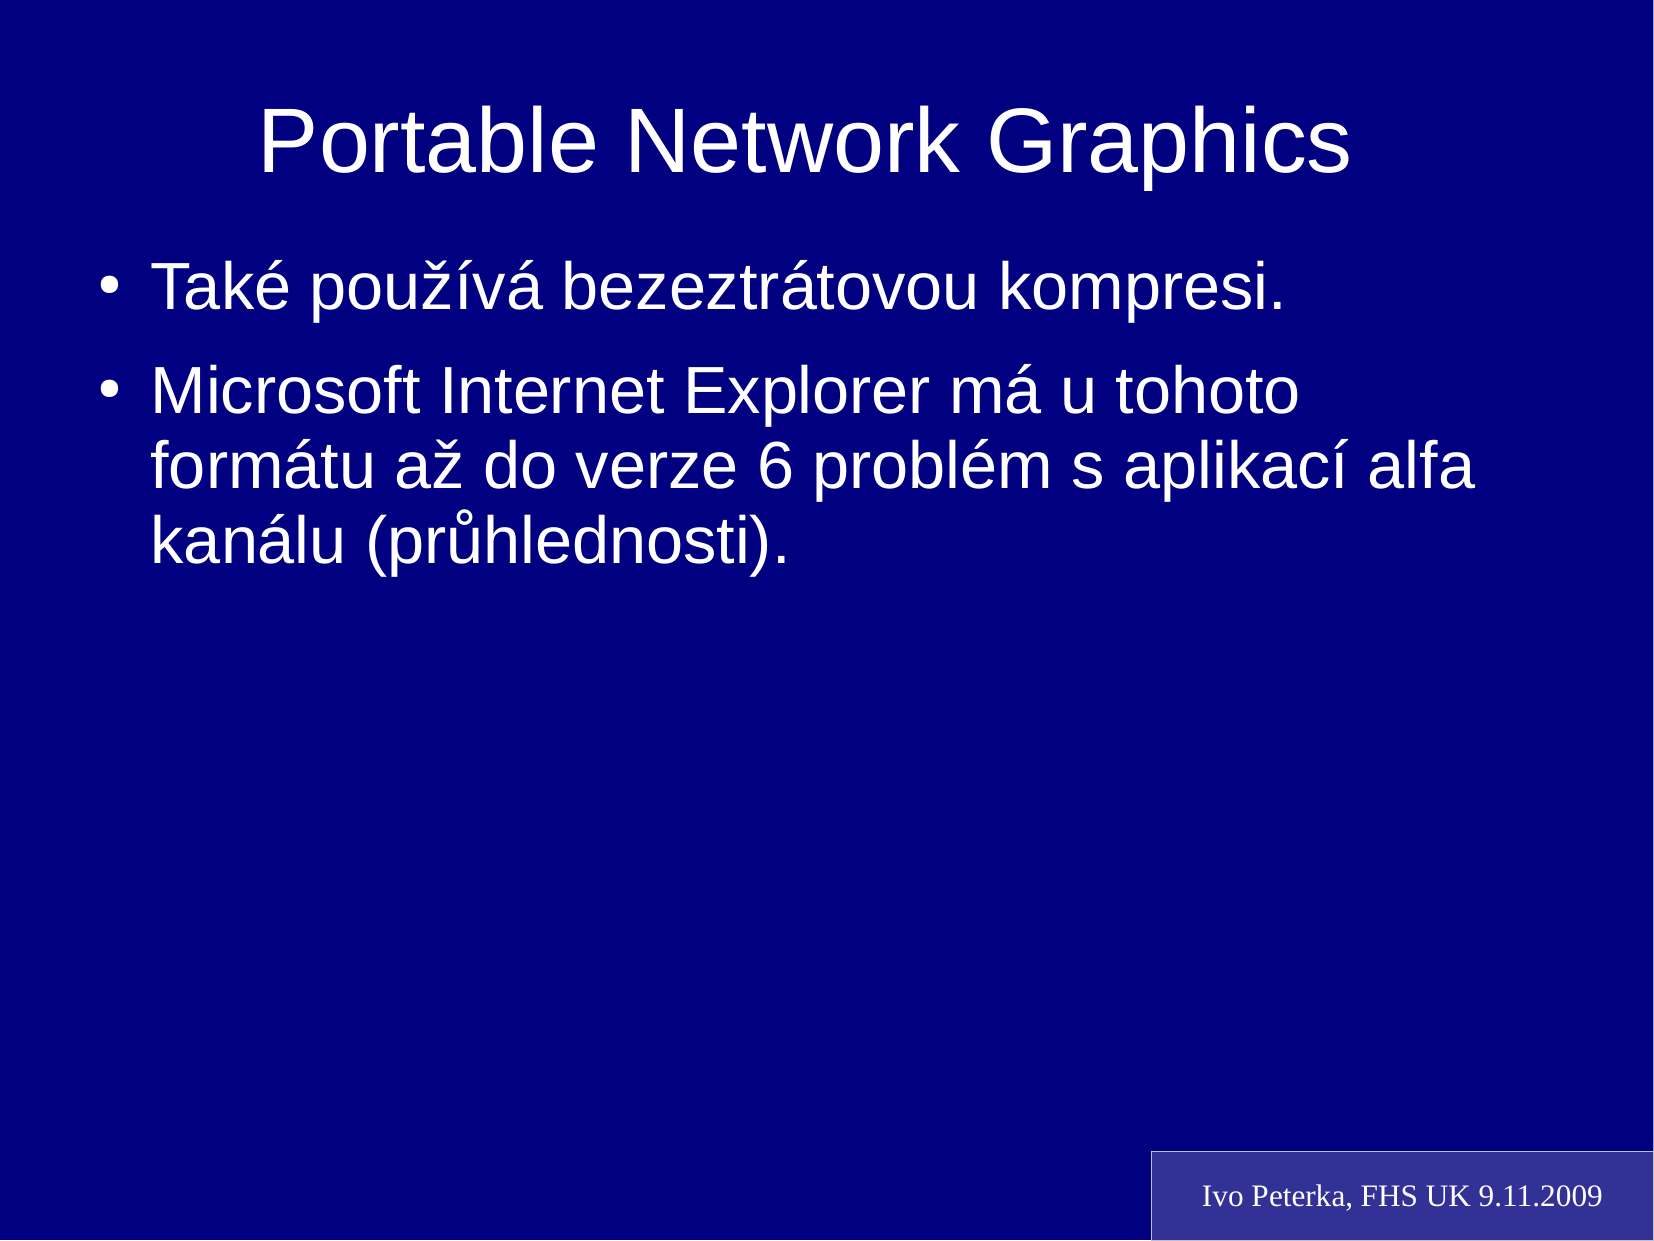

# Portable Network Graphics
Také používá bezeztrátovou kompresi.
Microsoft Internet Explorer má u tohoto formátu až do verze 6 problém s aplikací alfa kanálu (průhlednosti).